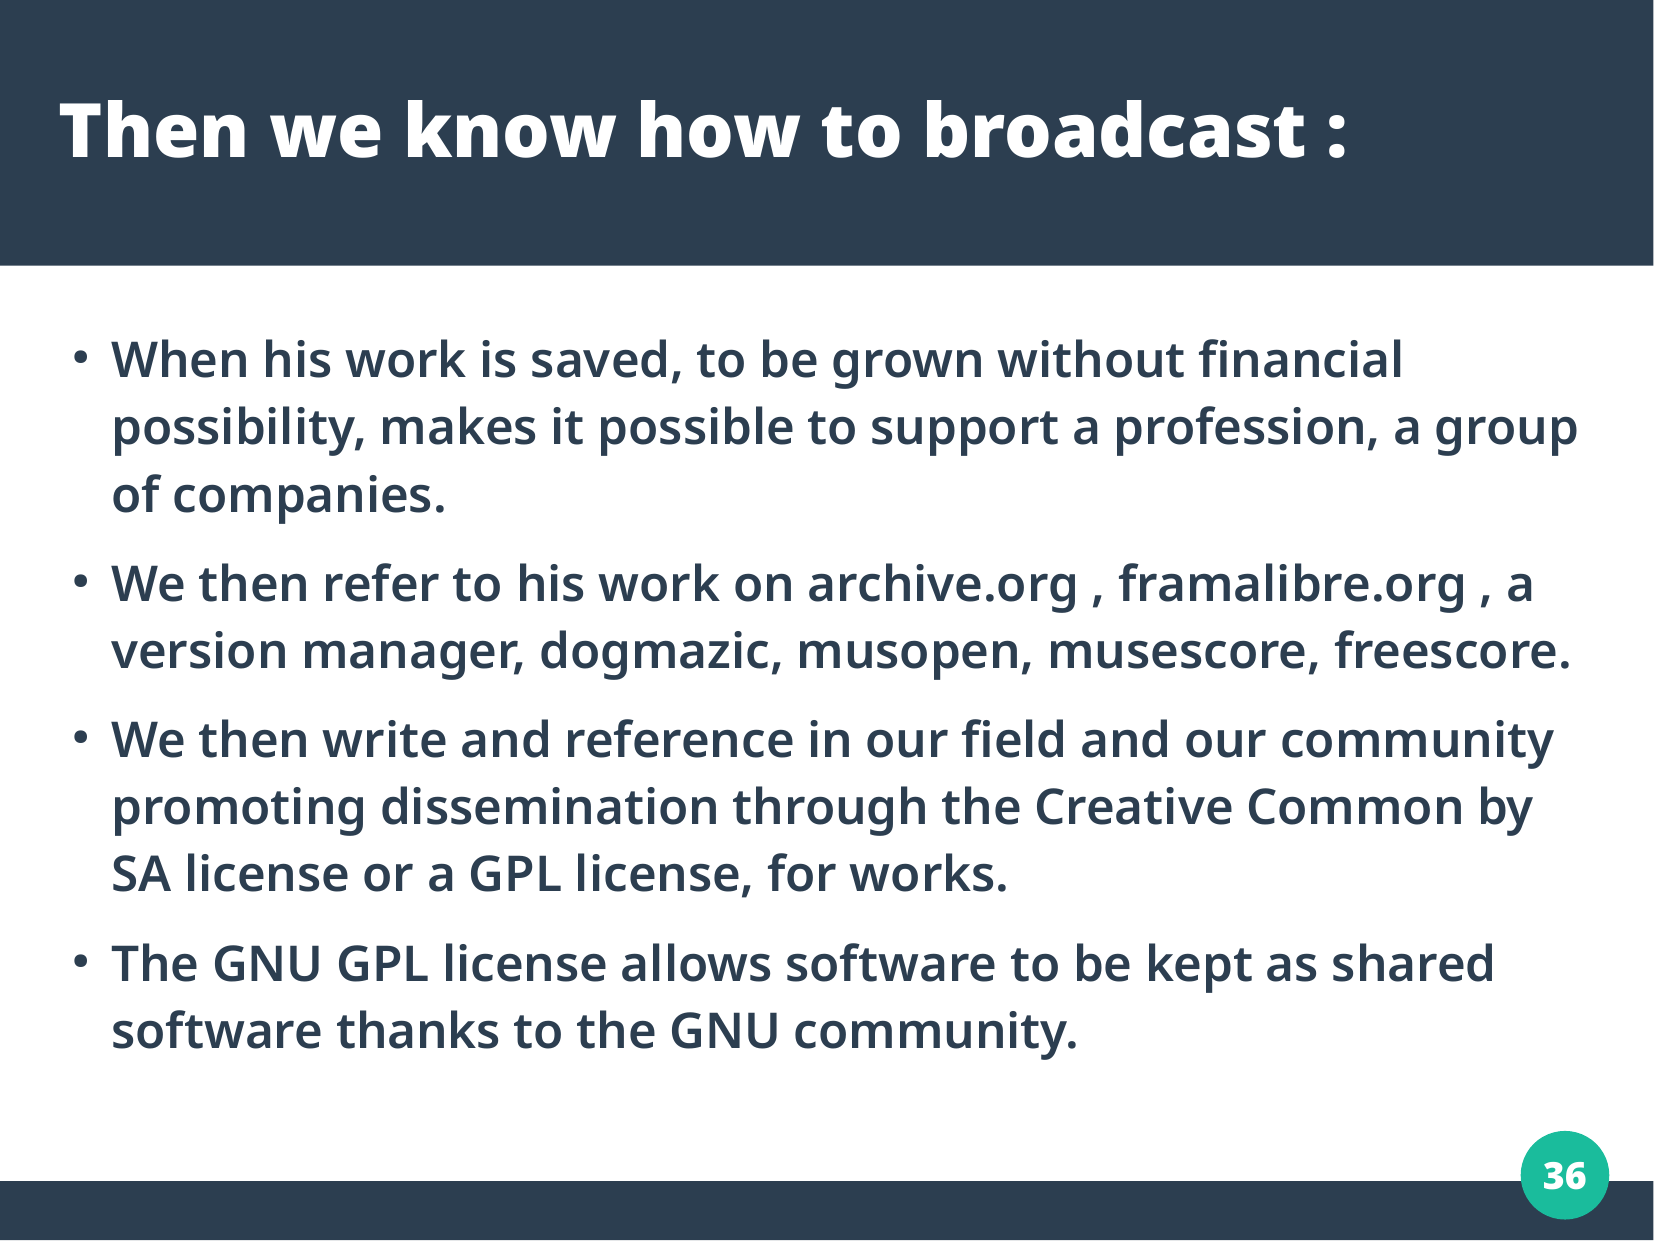

# Then we know how to broadcast :
When his work is saved, to be grown without financial possibility, makes it possible to support a profession, a group of companies.
We then refer to his work on archive.org , framalibre.org , a version manager, dogmazic, musopen, musescore, freescore.
We then write and reference in our field and our community promoting dissemination through the Creative Common by SA license or a GPL license, for works.
The GNU GPL license allows software to be kept as shared software thanks to the GNU community.
36